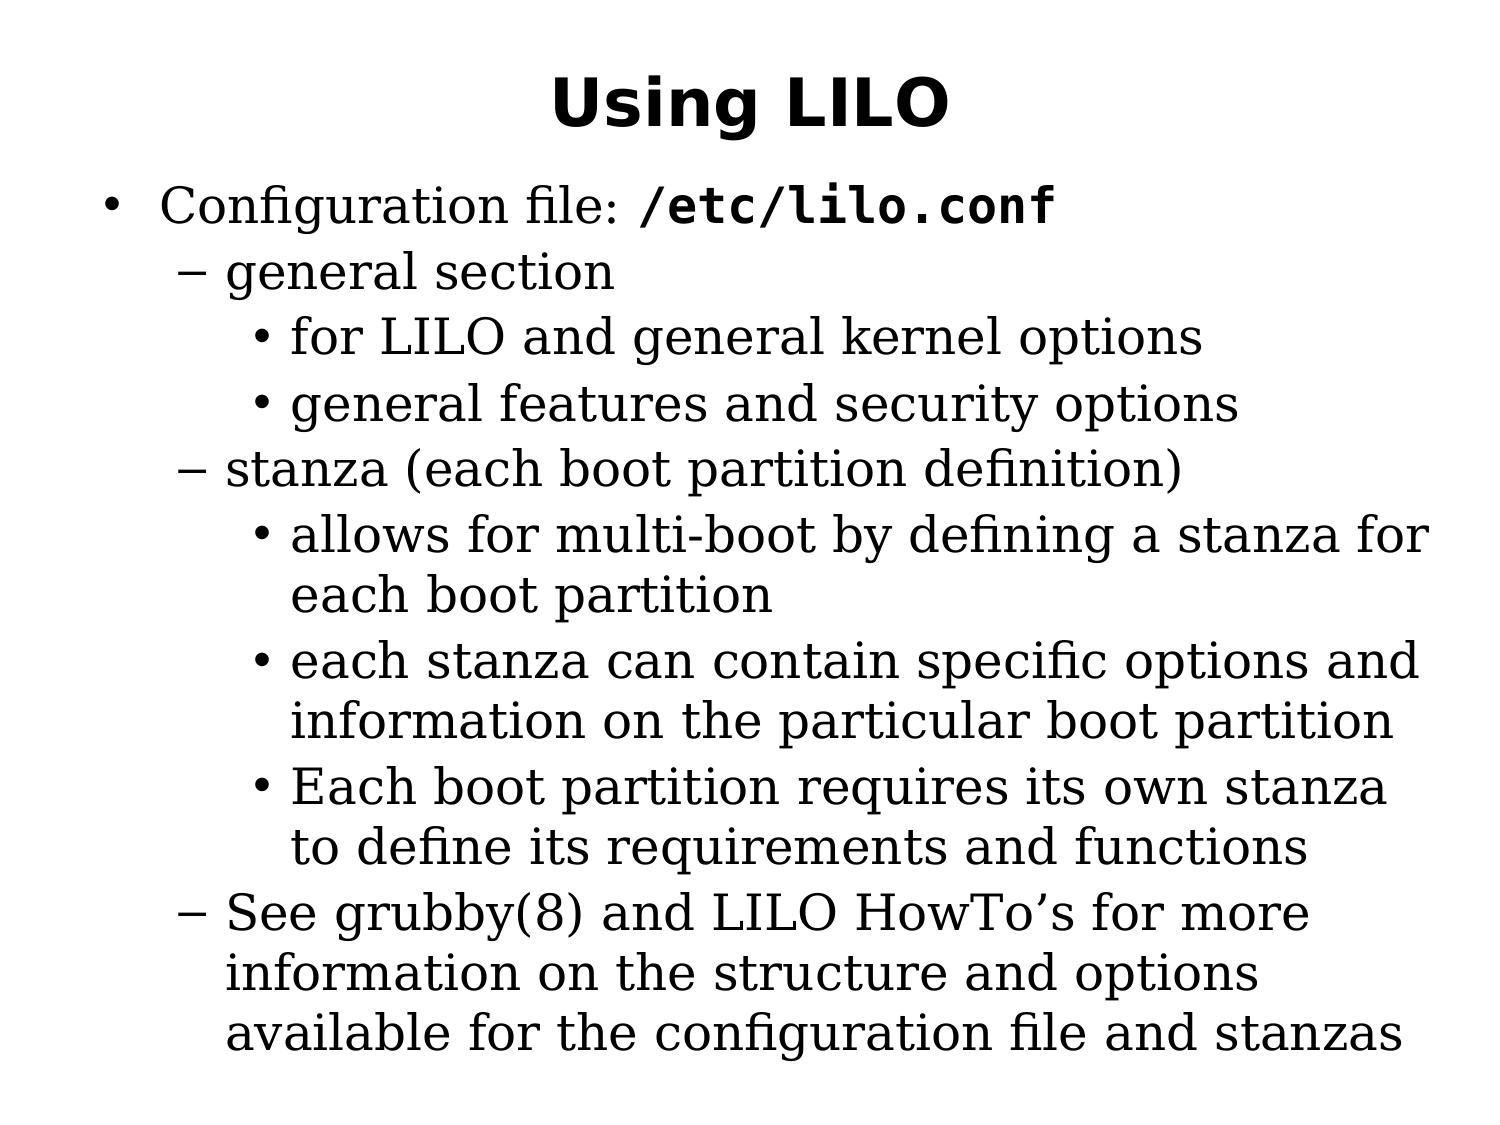

# Using LILO
Configuration file: /etc/lilo.conf
general section
for LILO and general kernel options
general features and security options
stanza (each boot partition definition)
allows for multi-boot by defining a stanza for each boot partition
each stanza can contain specific options and information on the particular boot partition
Each boot partition requires its own stanza to define its requirements and functions
See grubby(8) and LILO HowTo’s for more information on the structure and options available for the configuration file and stanzas